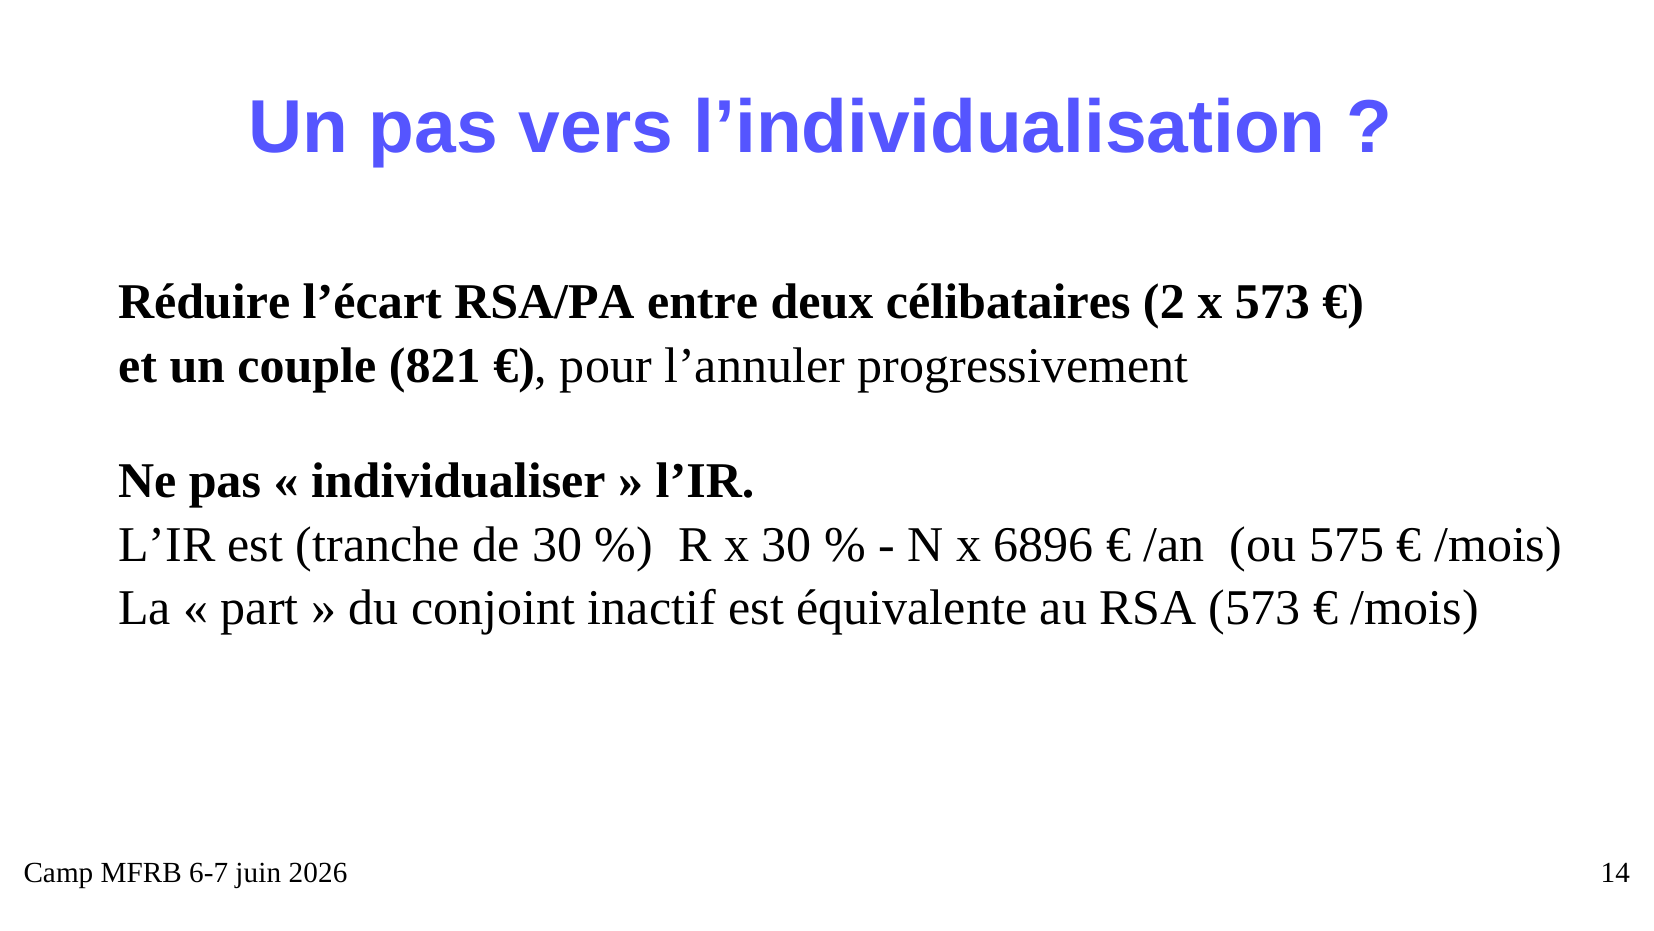

# Un pas vers l’individualisation ?
Réduire l’écart RSA/PA entre deux célibataires (2 x 573 €)
et un couple (821 €), pour l’annuler progressivement
Ne pas « individualiser » l’IR.
L’IR est (tranche de 30 %) R x 30 % - N x 6896 € /an (ou 575 € /mois)
La « part » du conjoint inactif est équivalente au RSA (573 € /mois)
Camp MFRB 6-7 juin 2026
14